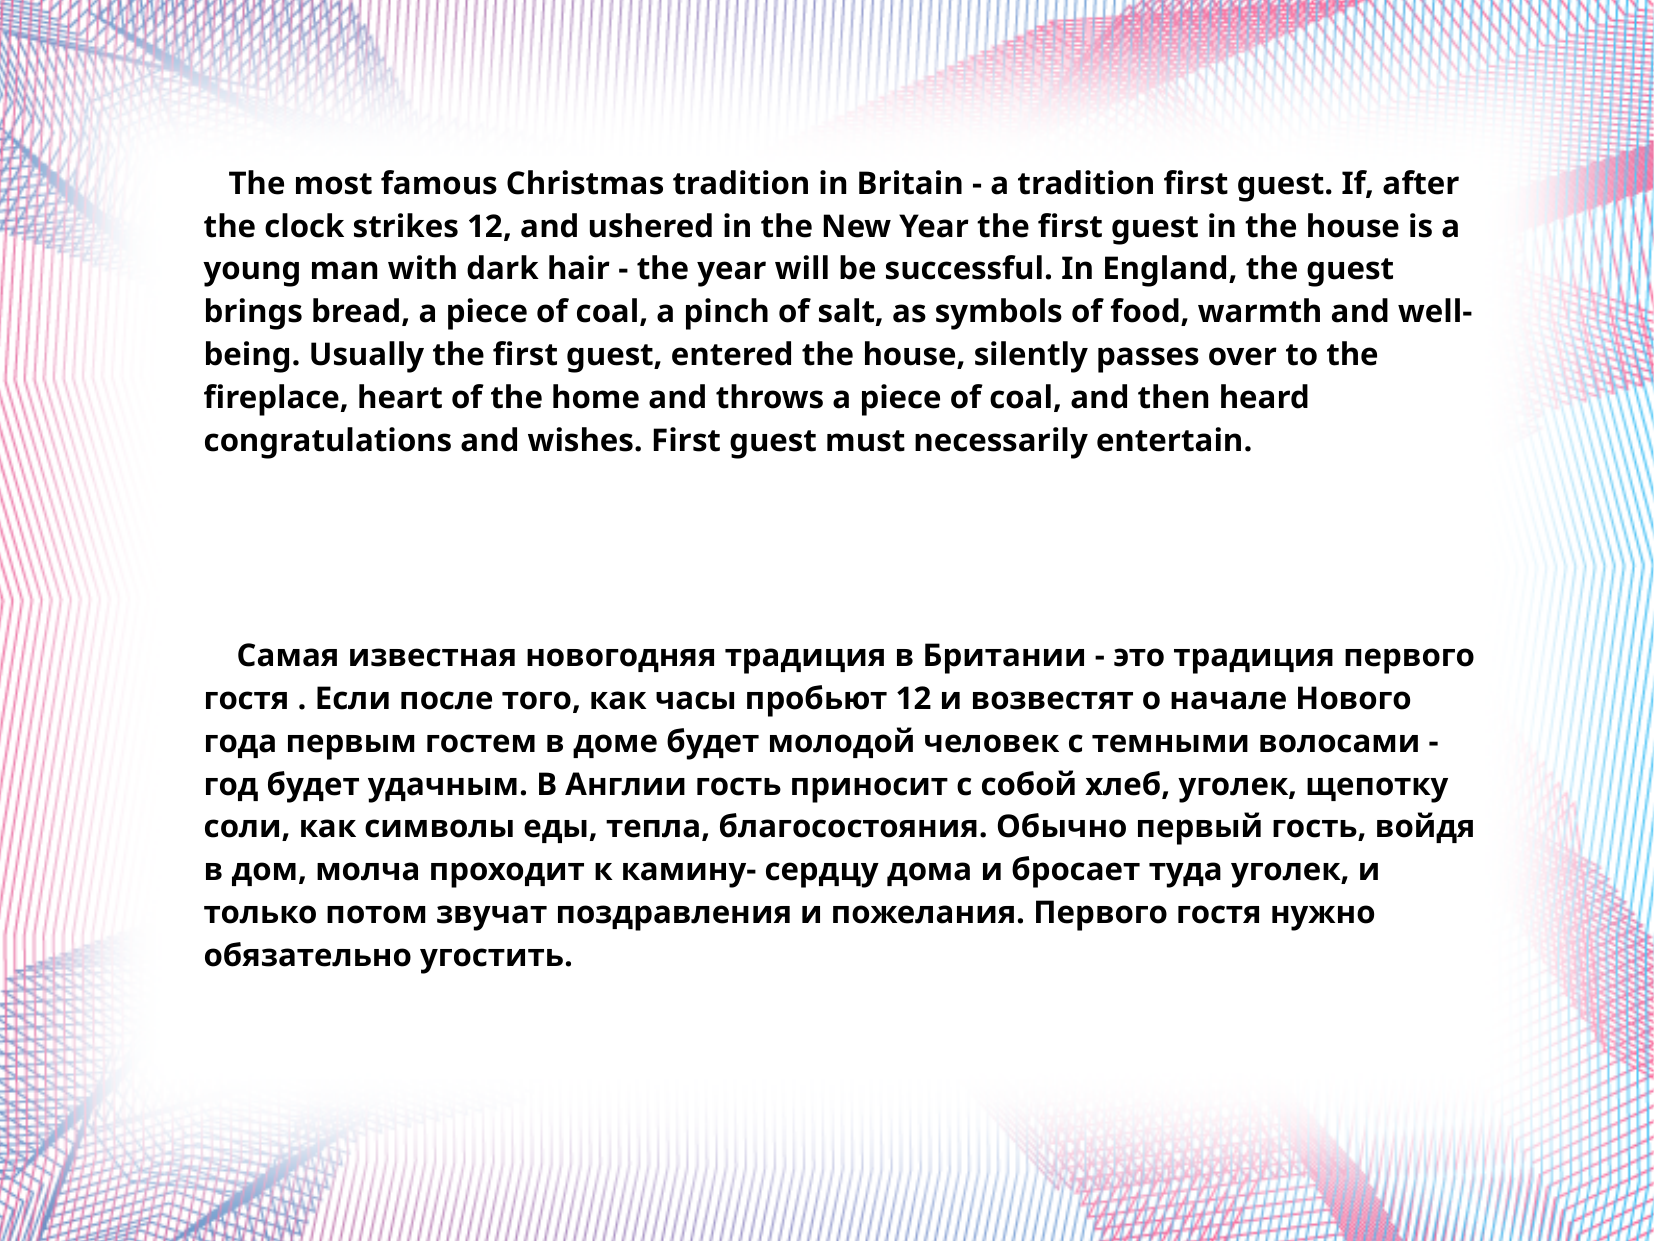

The most famous Christmas tradition in Britain - a tradition first guest. If, after the clock strikes 12, and ushered in the New Year the first guest in the house is a young man with dark hair - the year will be successful. In England, the guest brings bread, a piece of coal, a pinch of salt, as symbols of food, warmth and well-being. Usually the first guest, entered the house, silently passes over to the fireplace, heart of the home and throws a piece of coal, and then heard congratulations and wishes. First guest must necessarily entertain.
 Самая известная новогодняя традиция в Британии - это традиция первого гостя . Если после того, как часы пробьют 12 и возвестят о начале Нового года первым гостем в доме будет молодой человек с темными волосами - год будет удачным. В Англии гость приносит с собой хлеб, уголек, щепотку соли, как символы еды, тепла, благосостояния. Обычно первый гость, войдя в дом, молча проходит к камину- сердцу дома и бросает туда уголек, и только потом звучат поздравления и пожелания. Первого гостя нужно обязательно угостить.